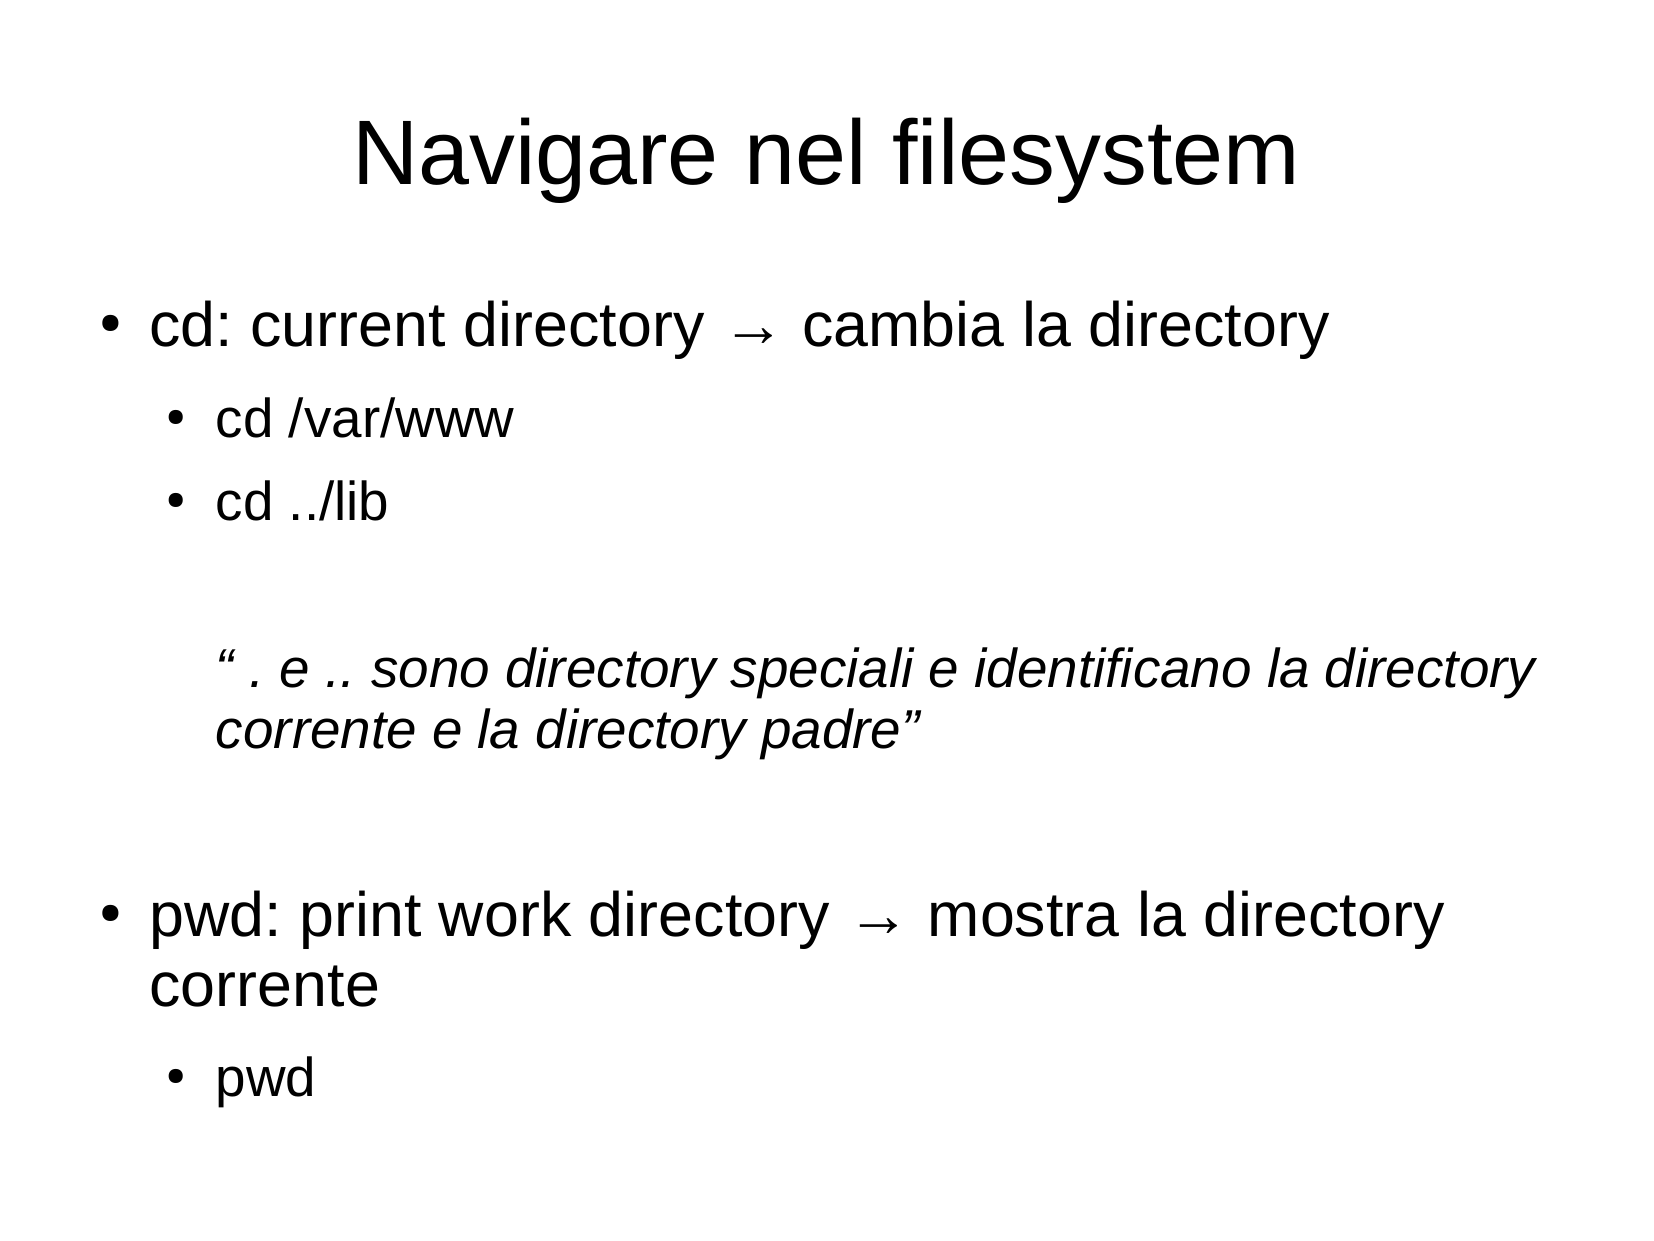

# Navigare nel filesystem
cd: current directory → cambia la directory
cd /var/www
cd ../lib
“ . e .. sono directory speciali e identificano la directory corrente e la directory padre”
pwd: print work directory → mostra la directory corrente
pwd